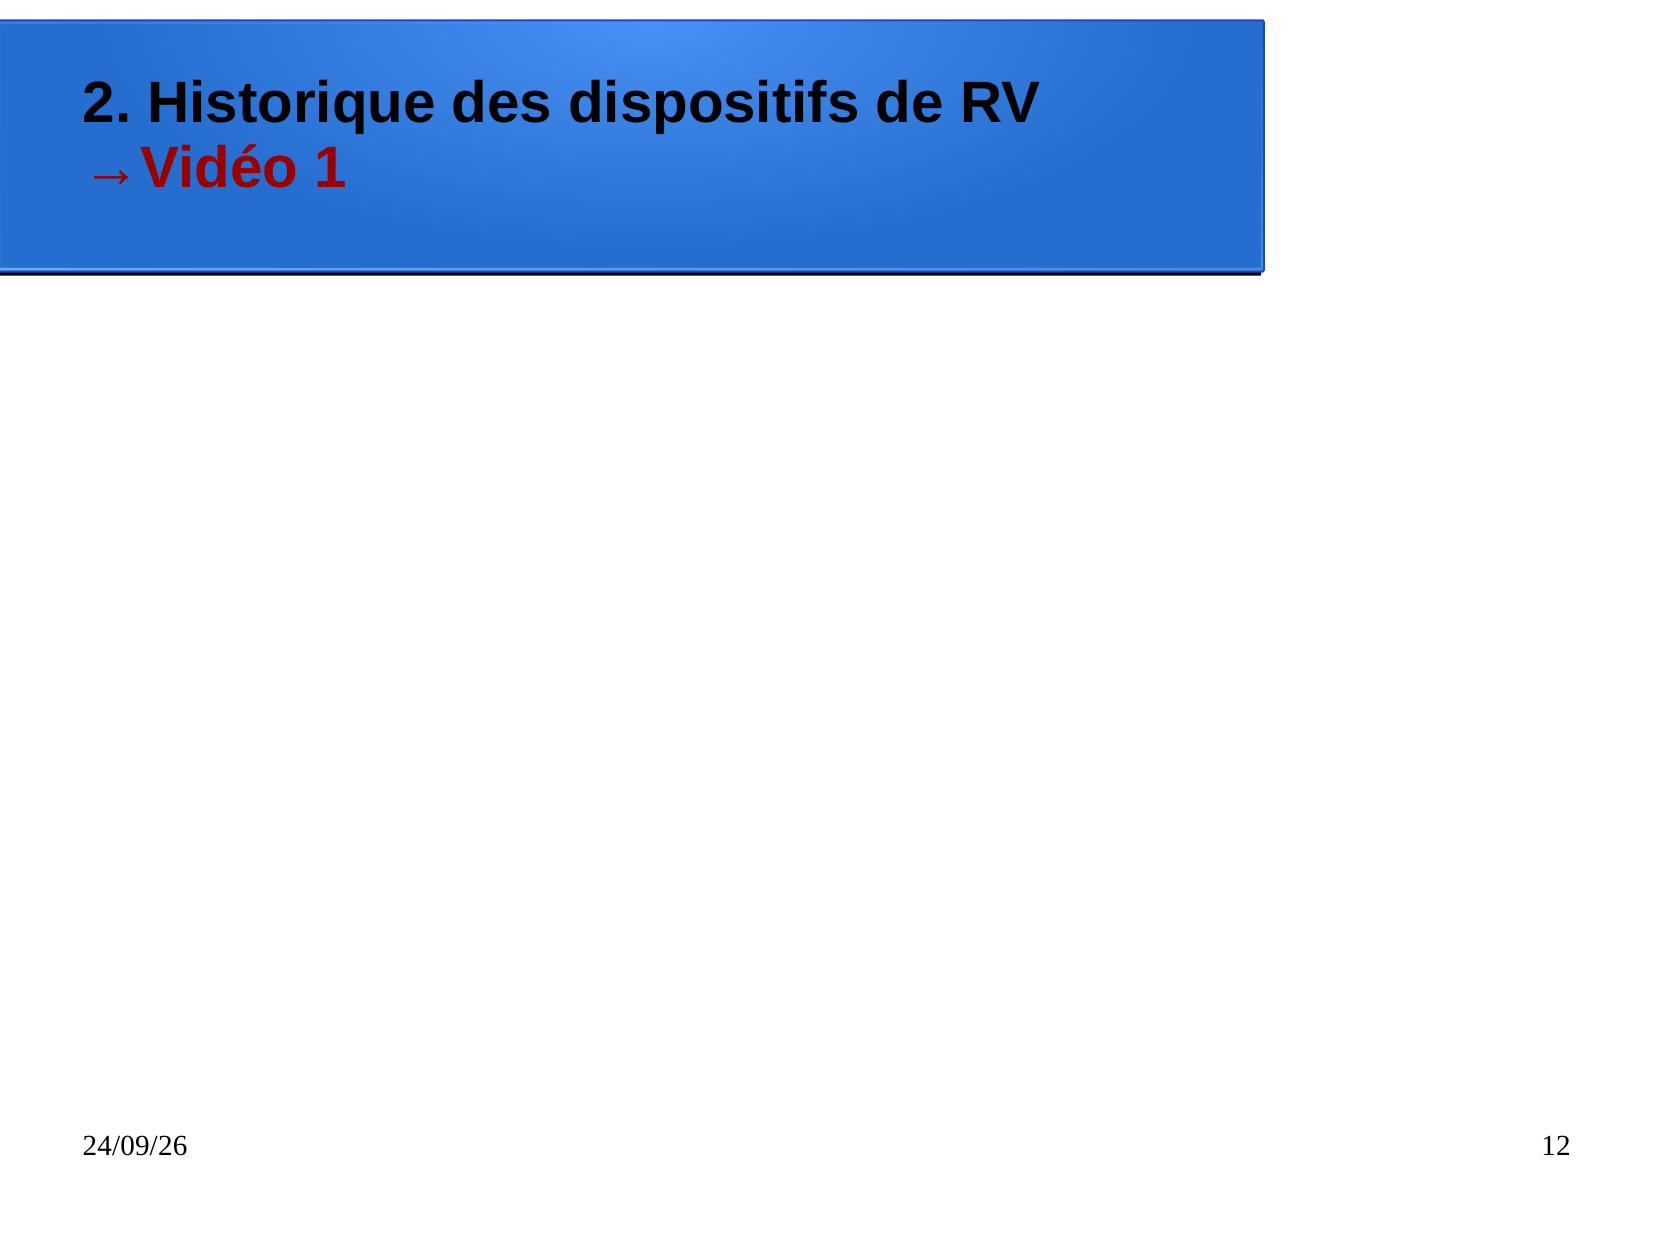

# 2. Historique des dispositifs de RV →Vidéo 1
12